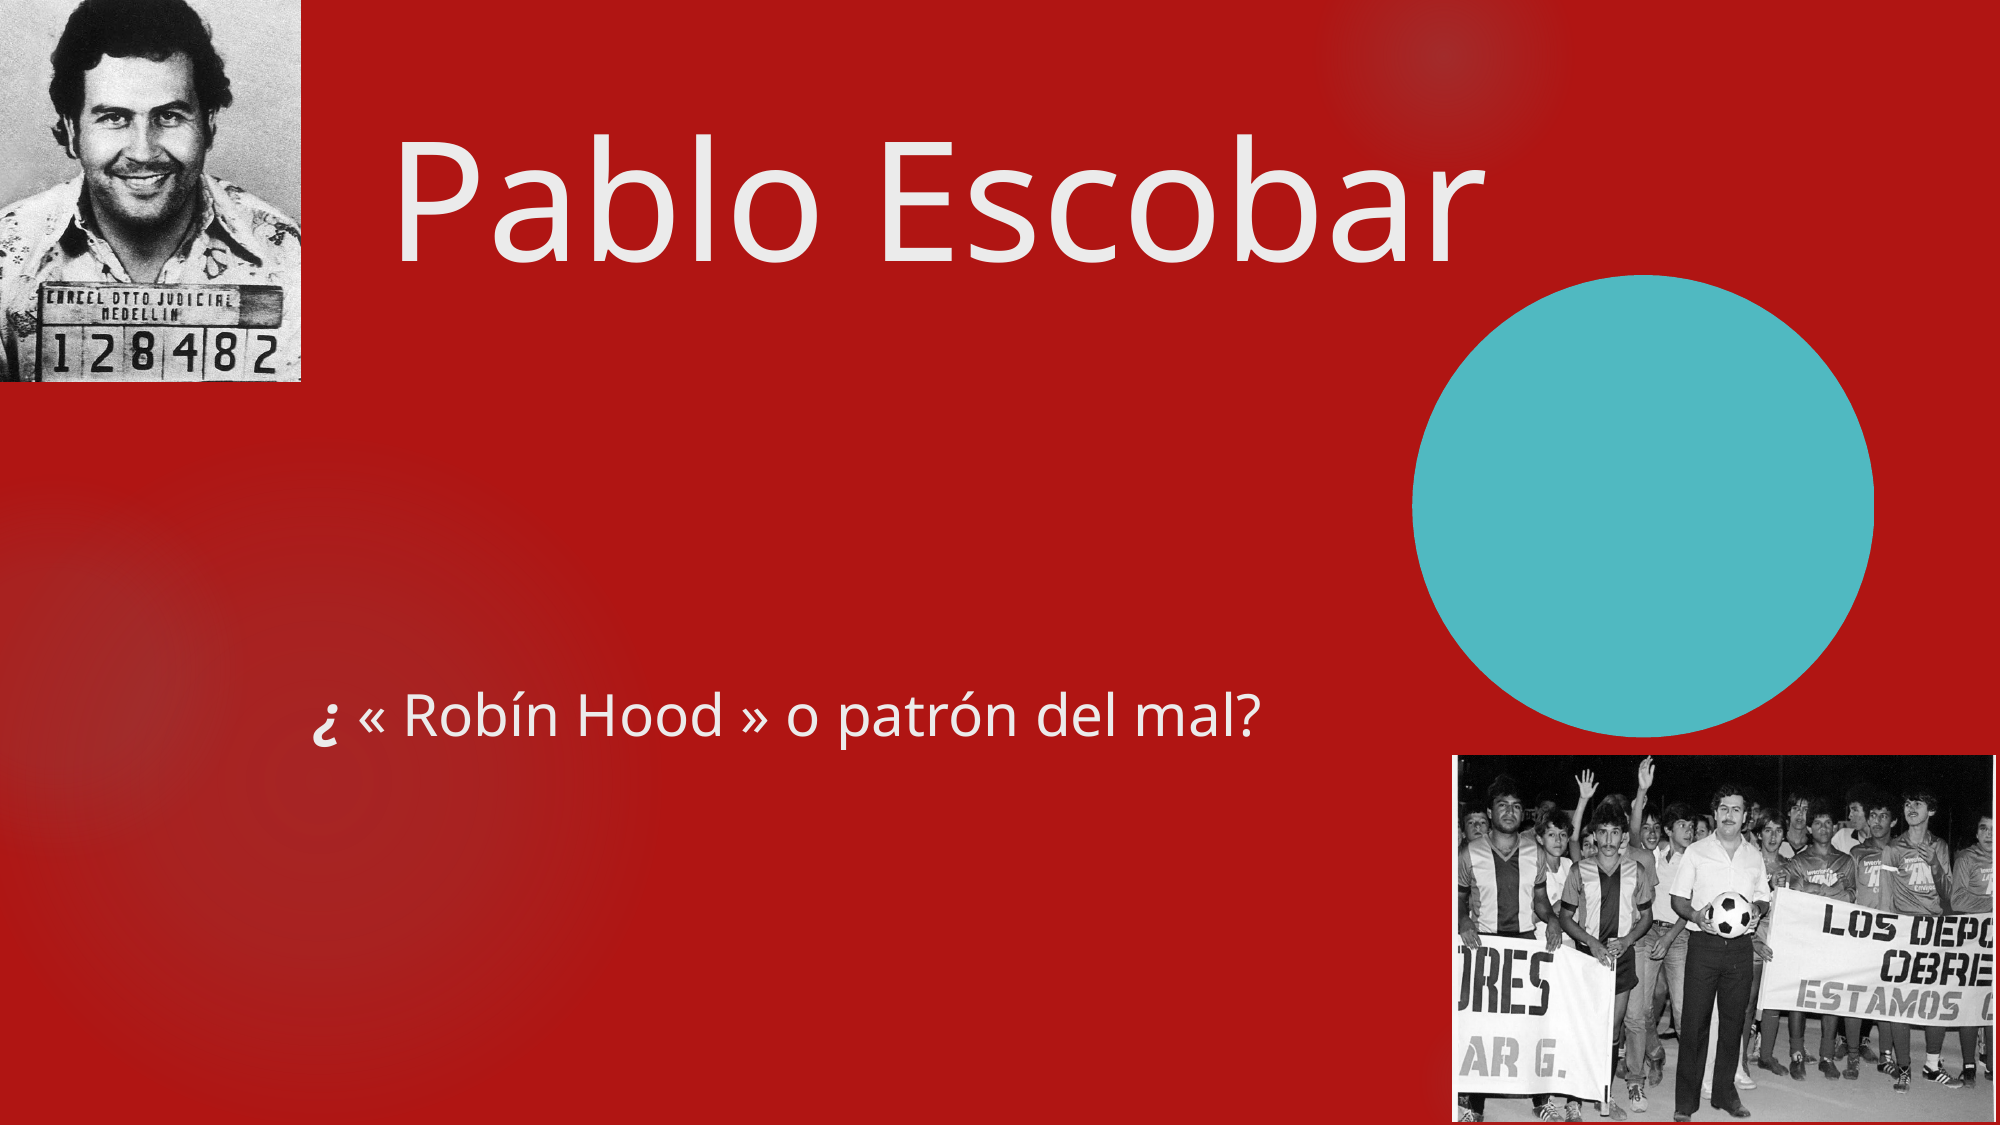

# Pablo Escobar
¿ « Robín Hood » o patrón del mal?